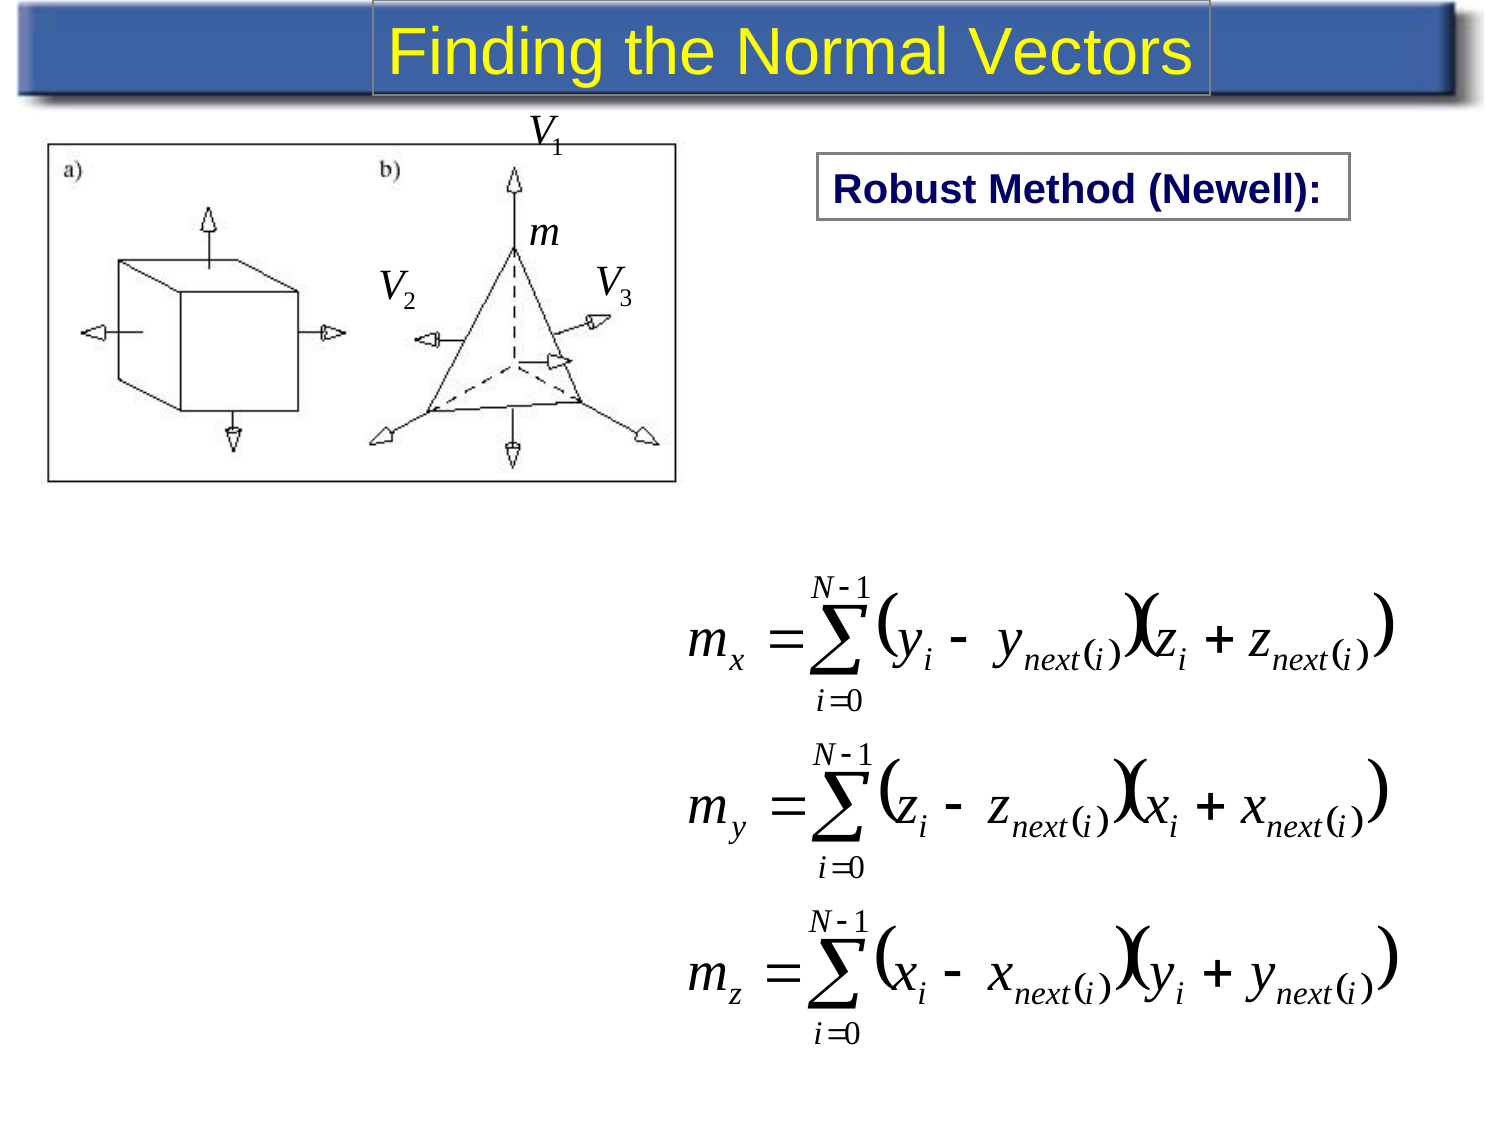

Finding the Normal Vectors
Robust Method (Newell):